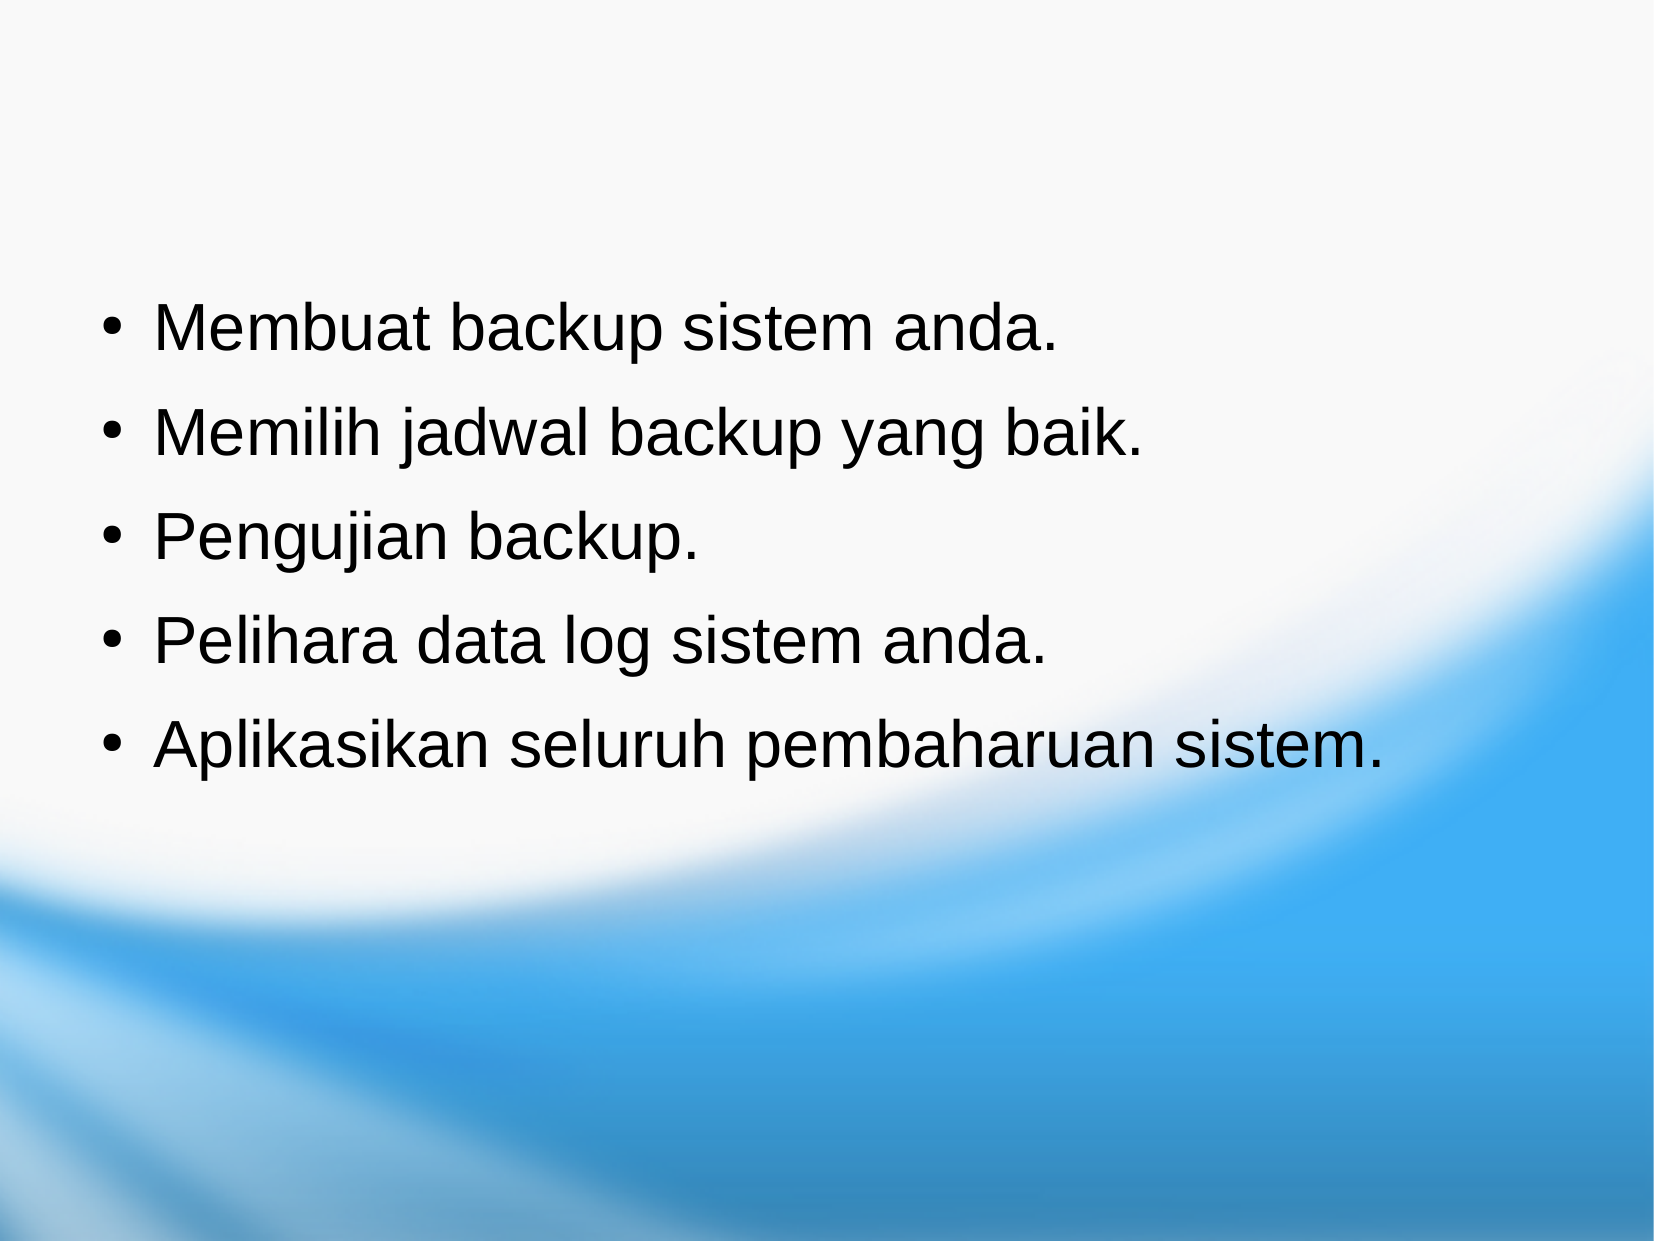

# Membuat backup sistem anda.
Memilih jadwal backup yang baik.
Pengujian backup.
Pelihara data log sistem anda.
Aplikasikan seluruh pembaharuan sistem.